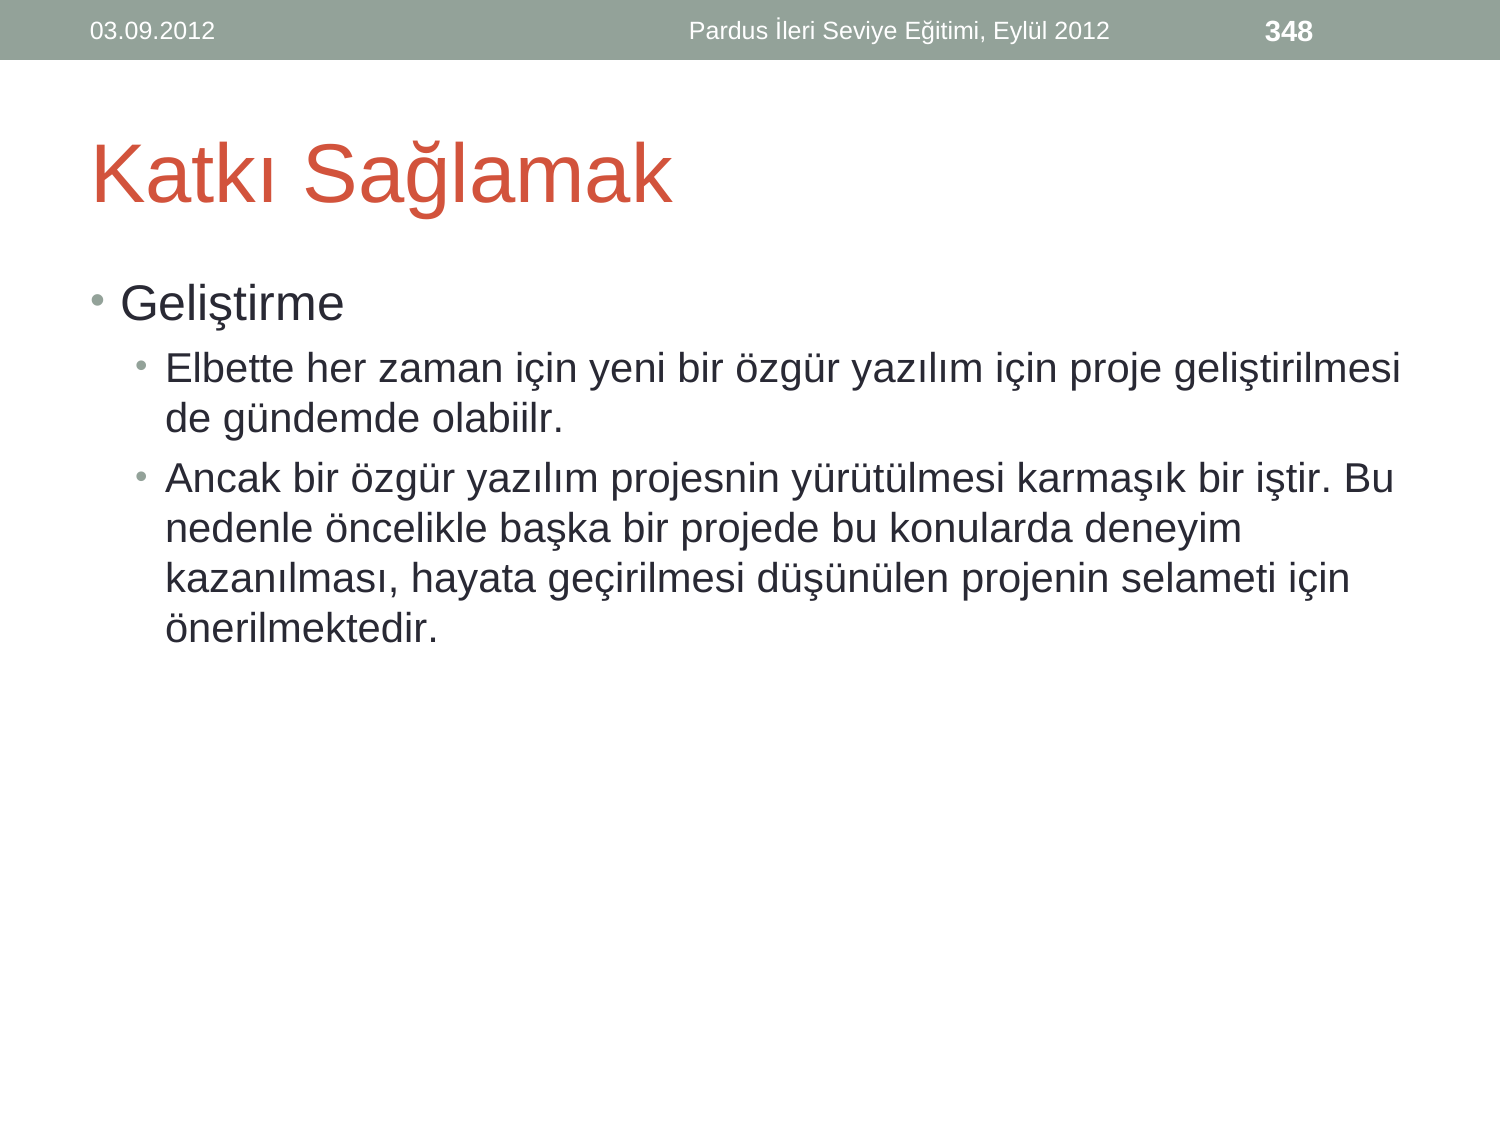

03.09.2012
Pardus İleri Seviye Eğitimi, Eylül 2012
# Katkı Sağlamak
Geliştirme
Elbette her zaman için yeni bir özgür yazılım için proje geliştirilmesi de gündemde olabiilr.
Ancak bir özgür yazılım projesnin yürütülmesi karmaşık bir iştir. Bu nedenle öncelikle başka bir projede bu konularda deneyim kazanılması, hayata geçirilmesi düşünülen projenin selameti için önerilmektedir.